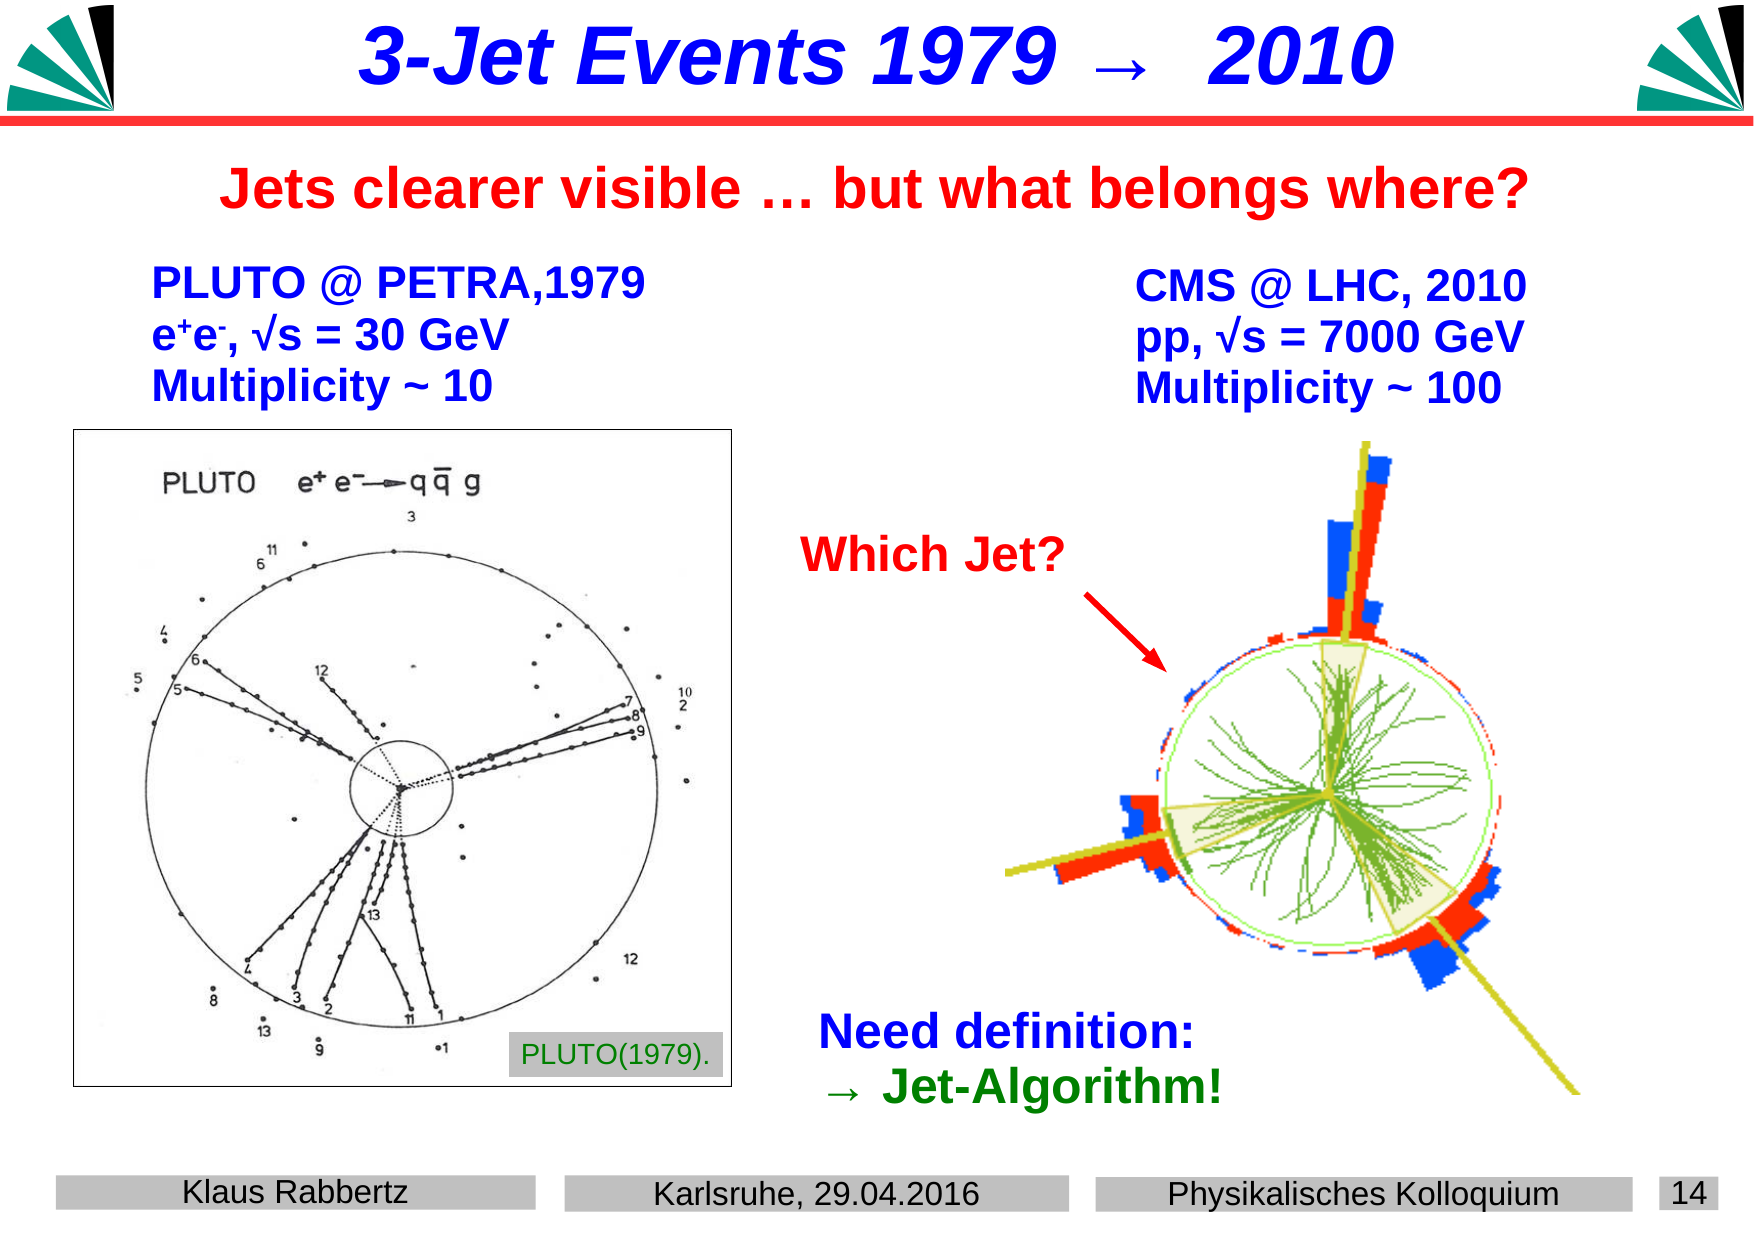

# 3-Jet Events 1979 → 2010
Jets clearer visible … but what belongs where?
PLUTO @ PETRA,1979
e+e-, √s = 30 GeV
Multiplicity ~ 10
CMS @ LHC, 2010
pp, √s = 7000 GeV
Multiplicity ~ 100
Which Jet?
Need definition:
→ Jet-Algorithm!
PLUTO(1979).